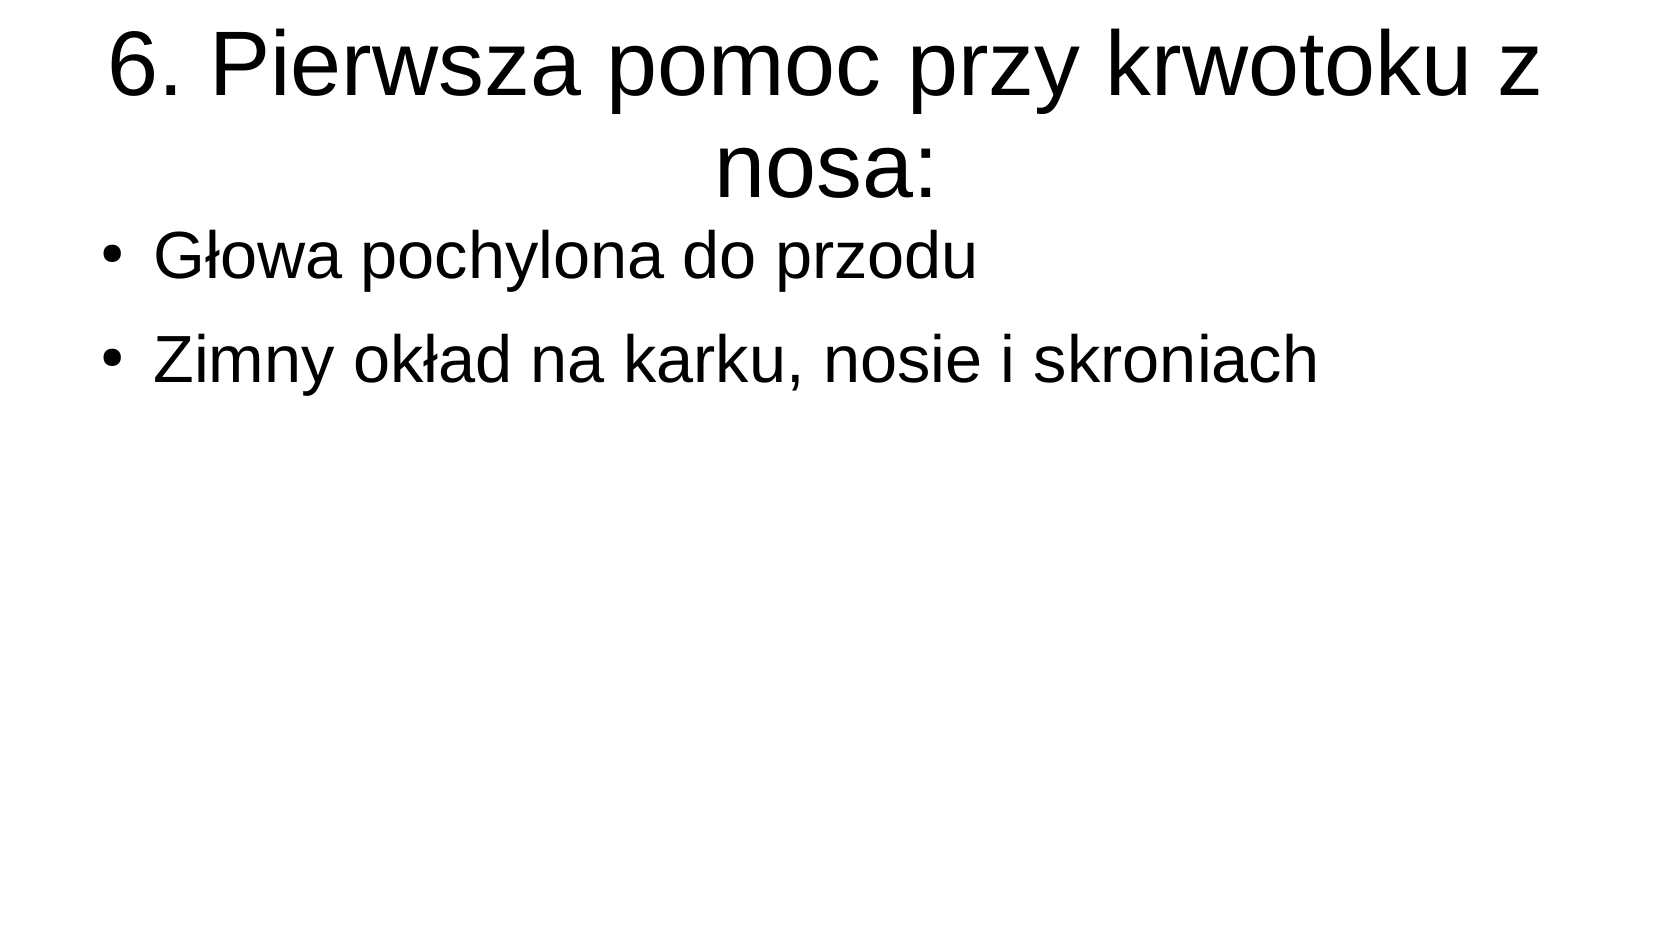

# 6. Pierwsza pomoc przy krwotoku z nosa:
Głowa pochylona do przodu
Zimny okład na karku, nosie i skroniach